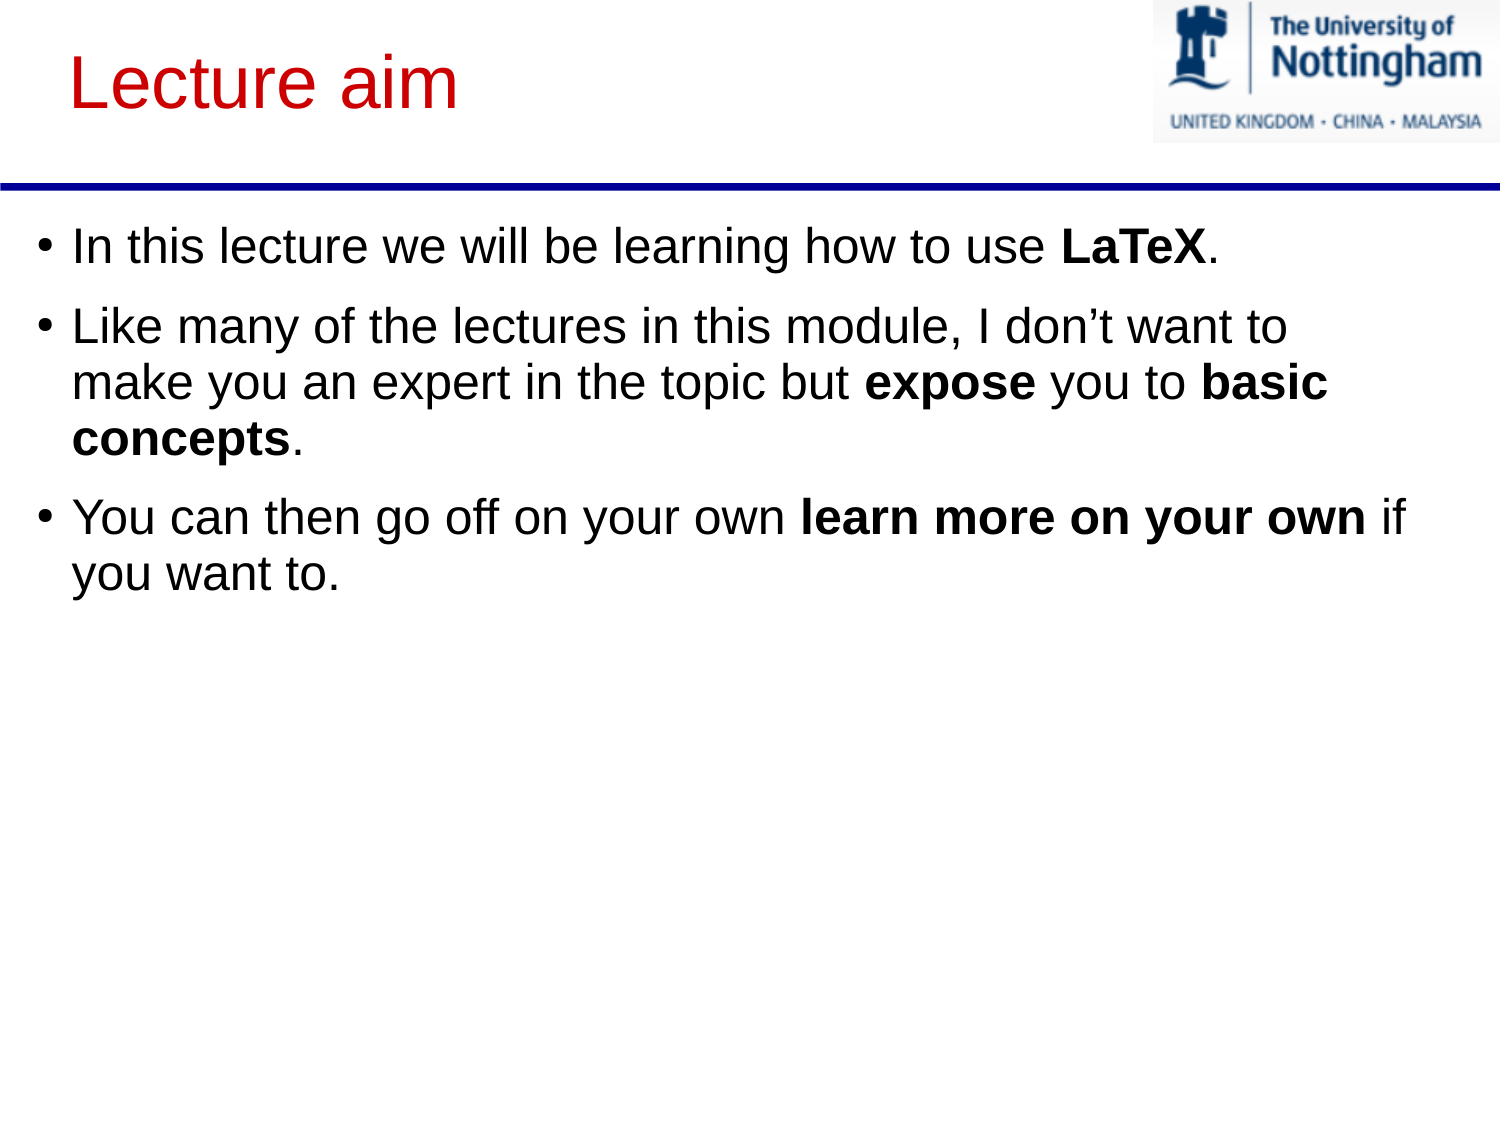

Lecture aim
In this lecture we will be learning how to use LaTeX.
Like many of the lectures in this module, I don’t want to make you an expert in the topic but expose you to basic concepts.
You can then go off on your own learn more on your own if you want to.